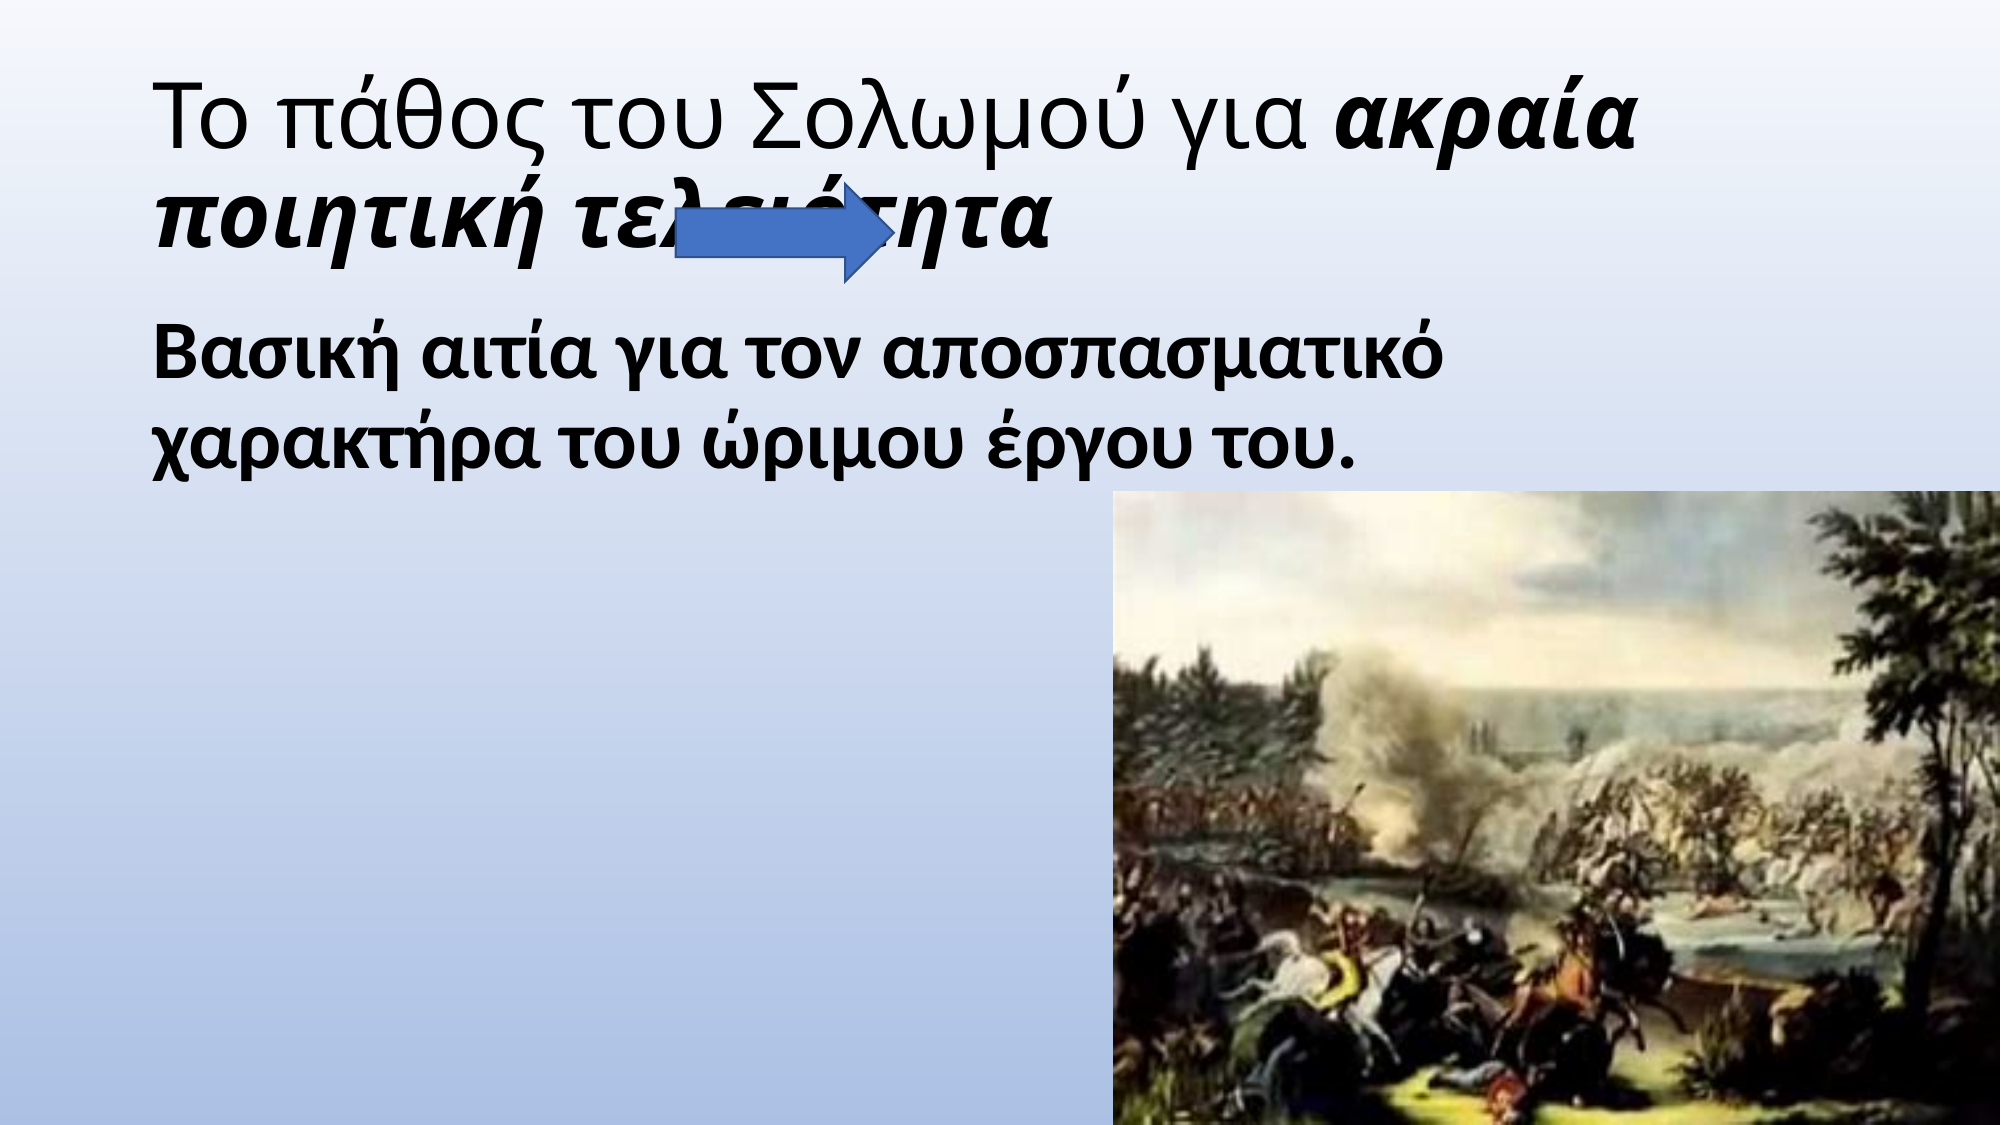

# Το πάθος του Σολωμού για ακραία ποιητική τελειότητα
Βασική αιτία για τον αποσπασματικό χαρακτήρα του ώριμου έργου του.